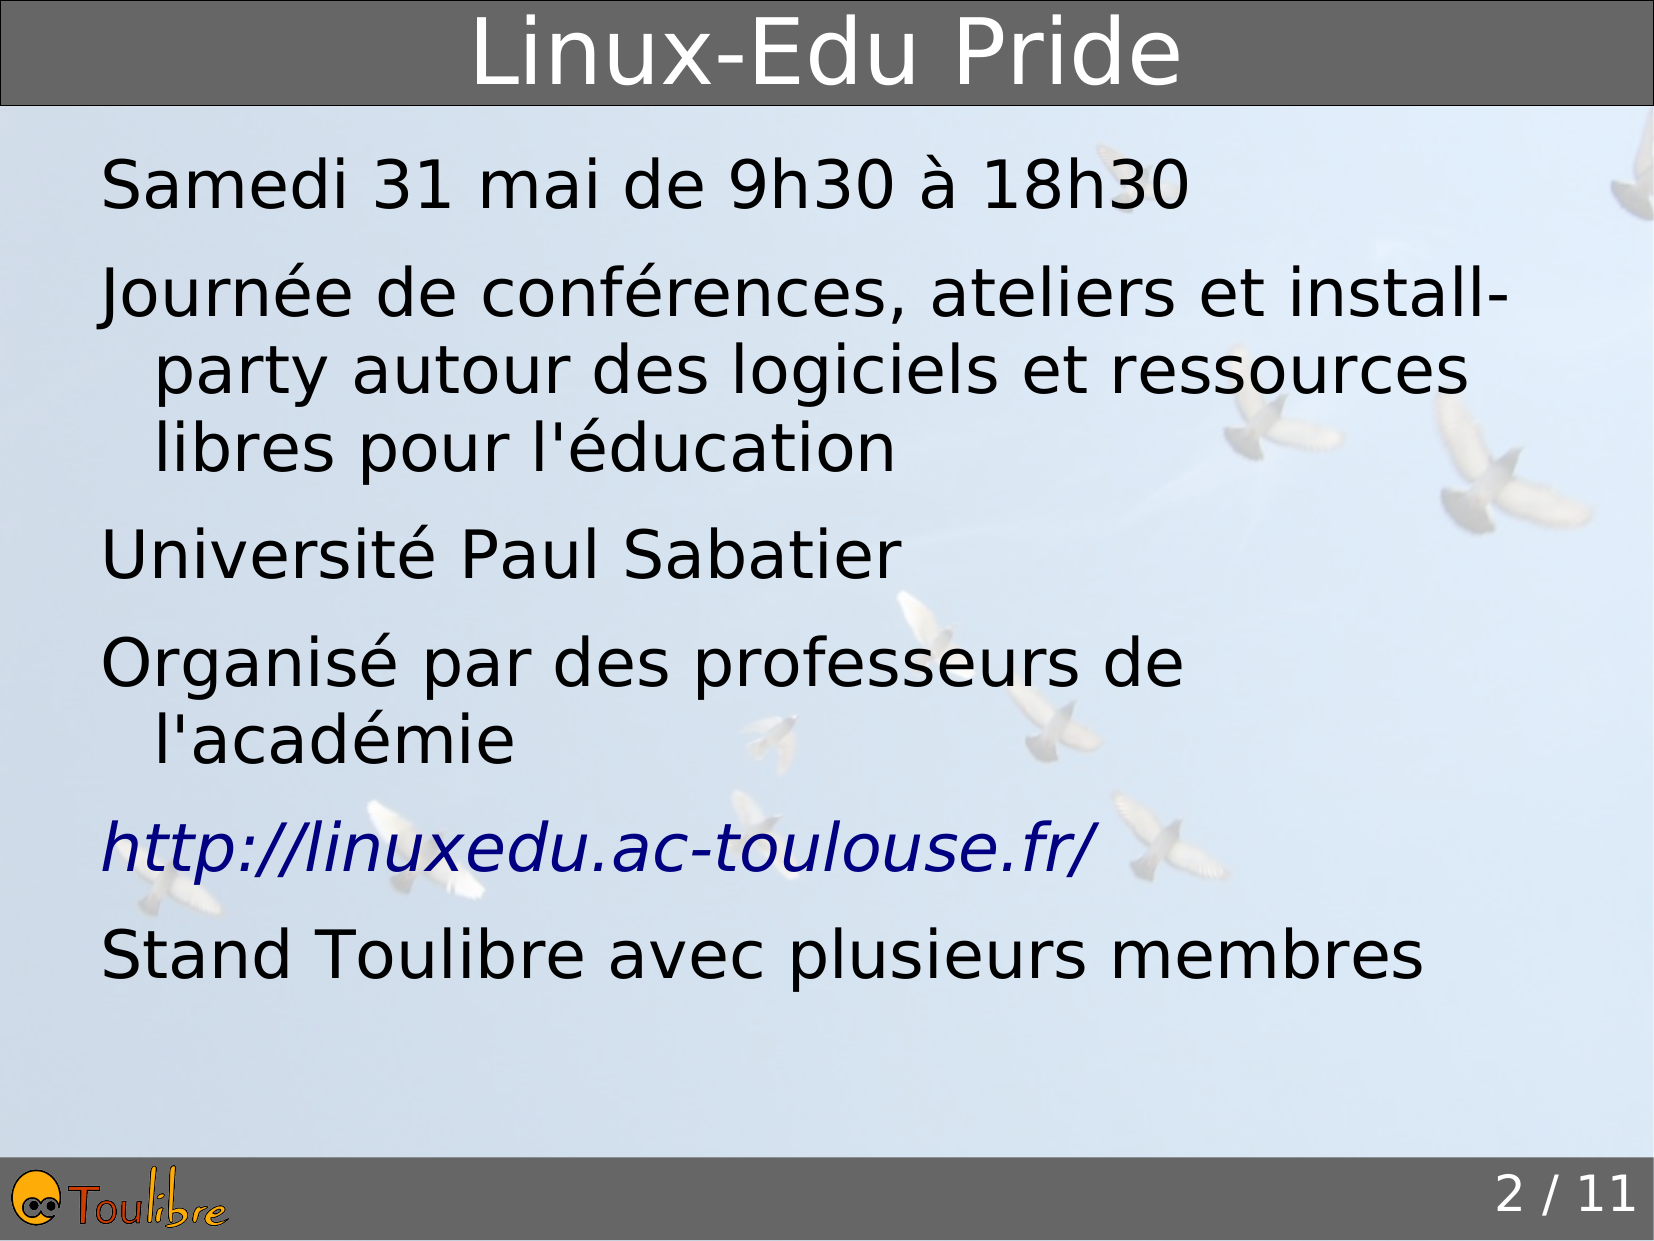

# Linux-Edu Pride
Samedi 31 mai de 9h30 à 18h30
Journée de conférences, ateliers et install-party autour des logiciels et ressources libres pour l'éducation
Université Paul Sabatier
Organisé par des professeurs de l'académie
http://linuxedu.ac-toulouse.fr/
Stand Toulibre avec plusieurs membres